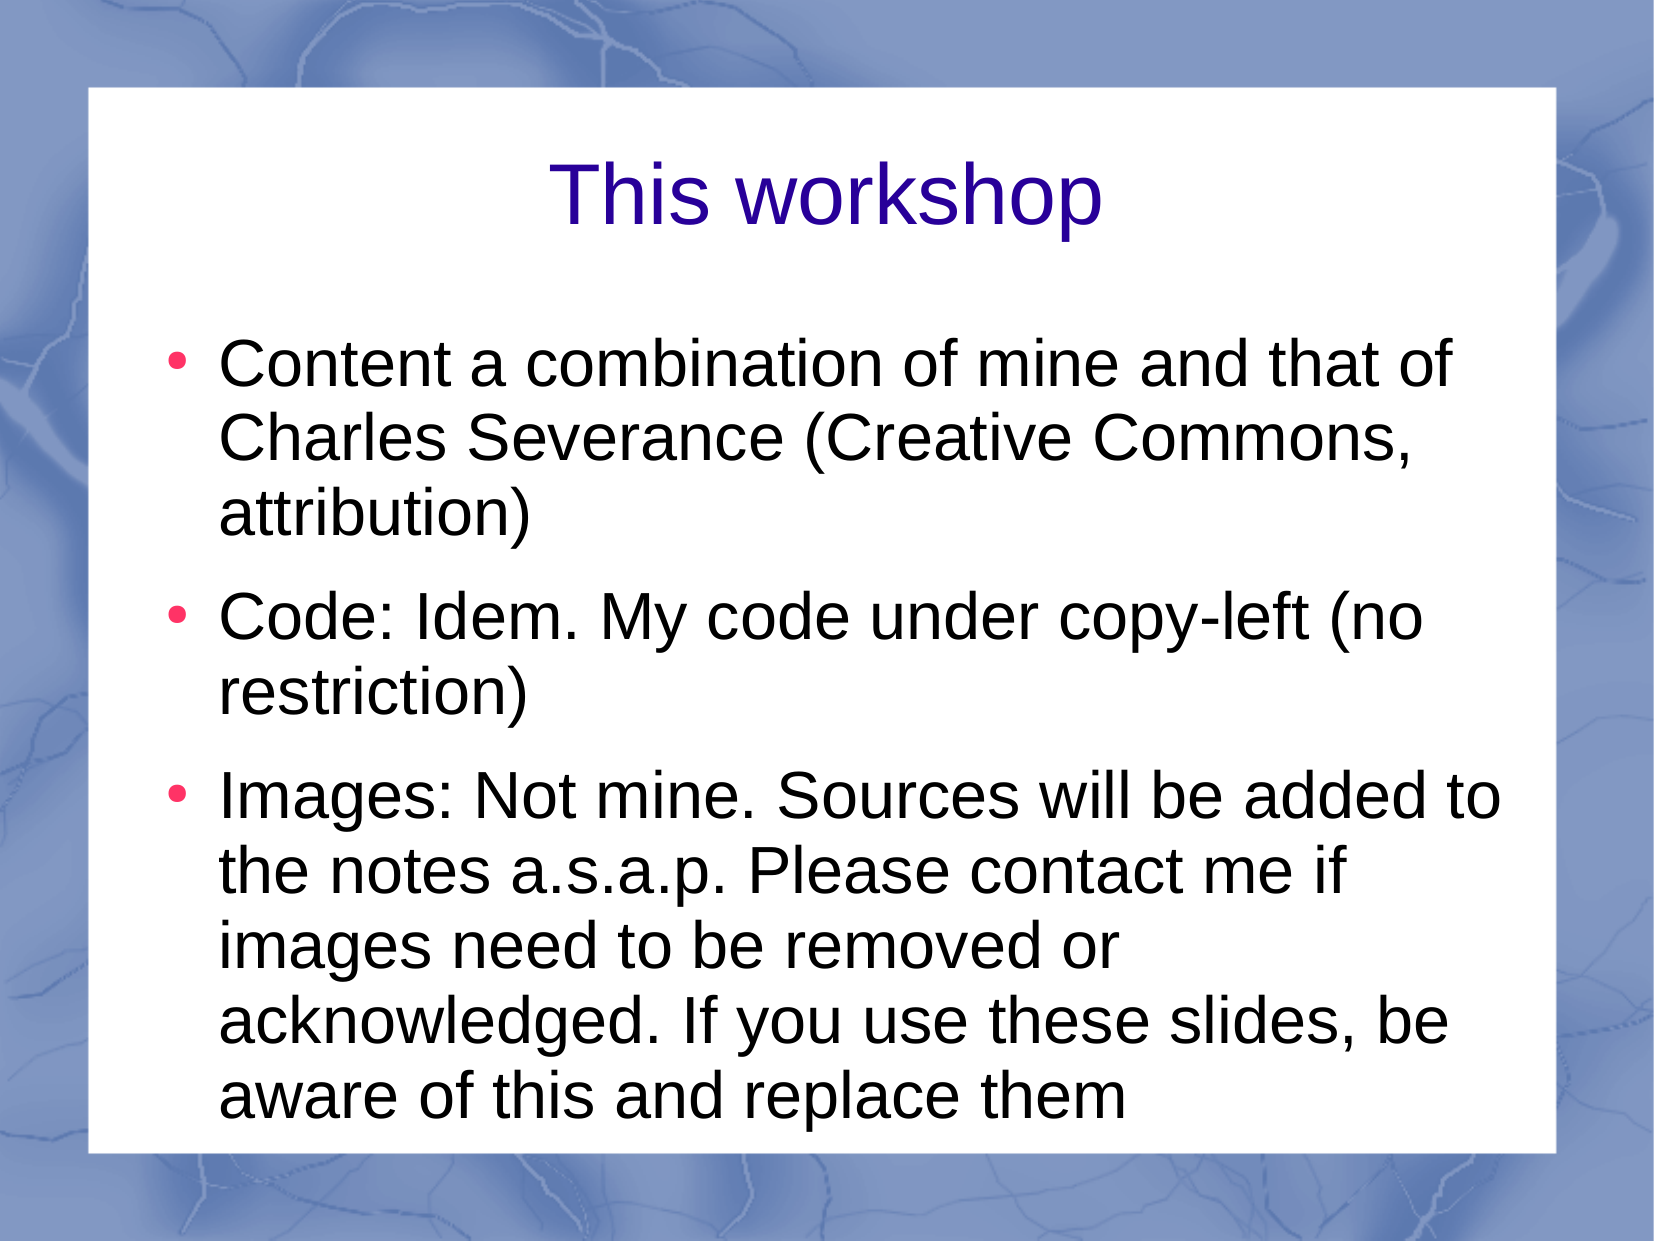

# This workshop
Content a combination of mine and that of Charles Severance (Creative Commons, attribution)
Code: Idem. My code under copy-left (no restriction)
Images: Not mine. Sources will be added to the notes a.s.a.p. Please contact me if images need to be removed or acknowledged. If you use these slides, be aware of this and replace them